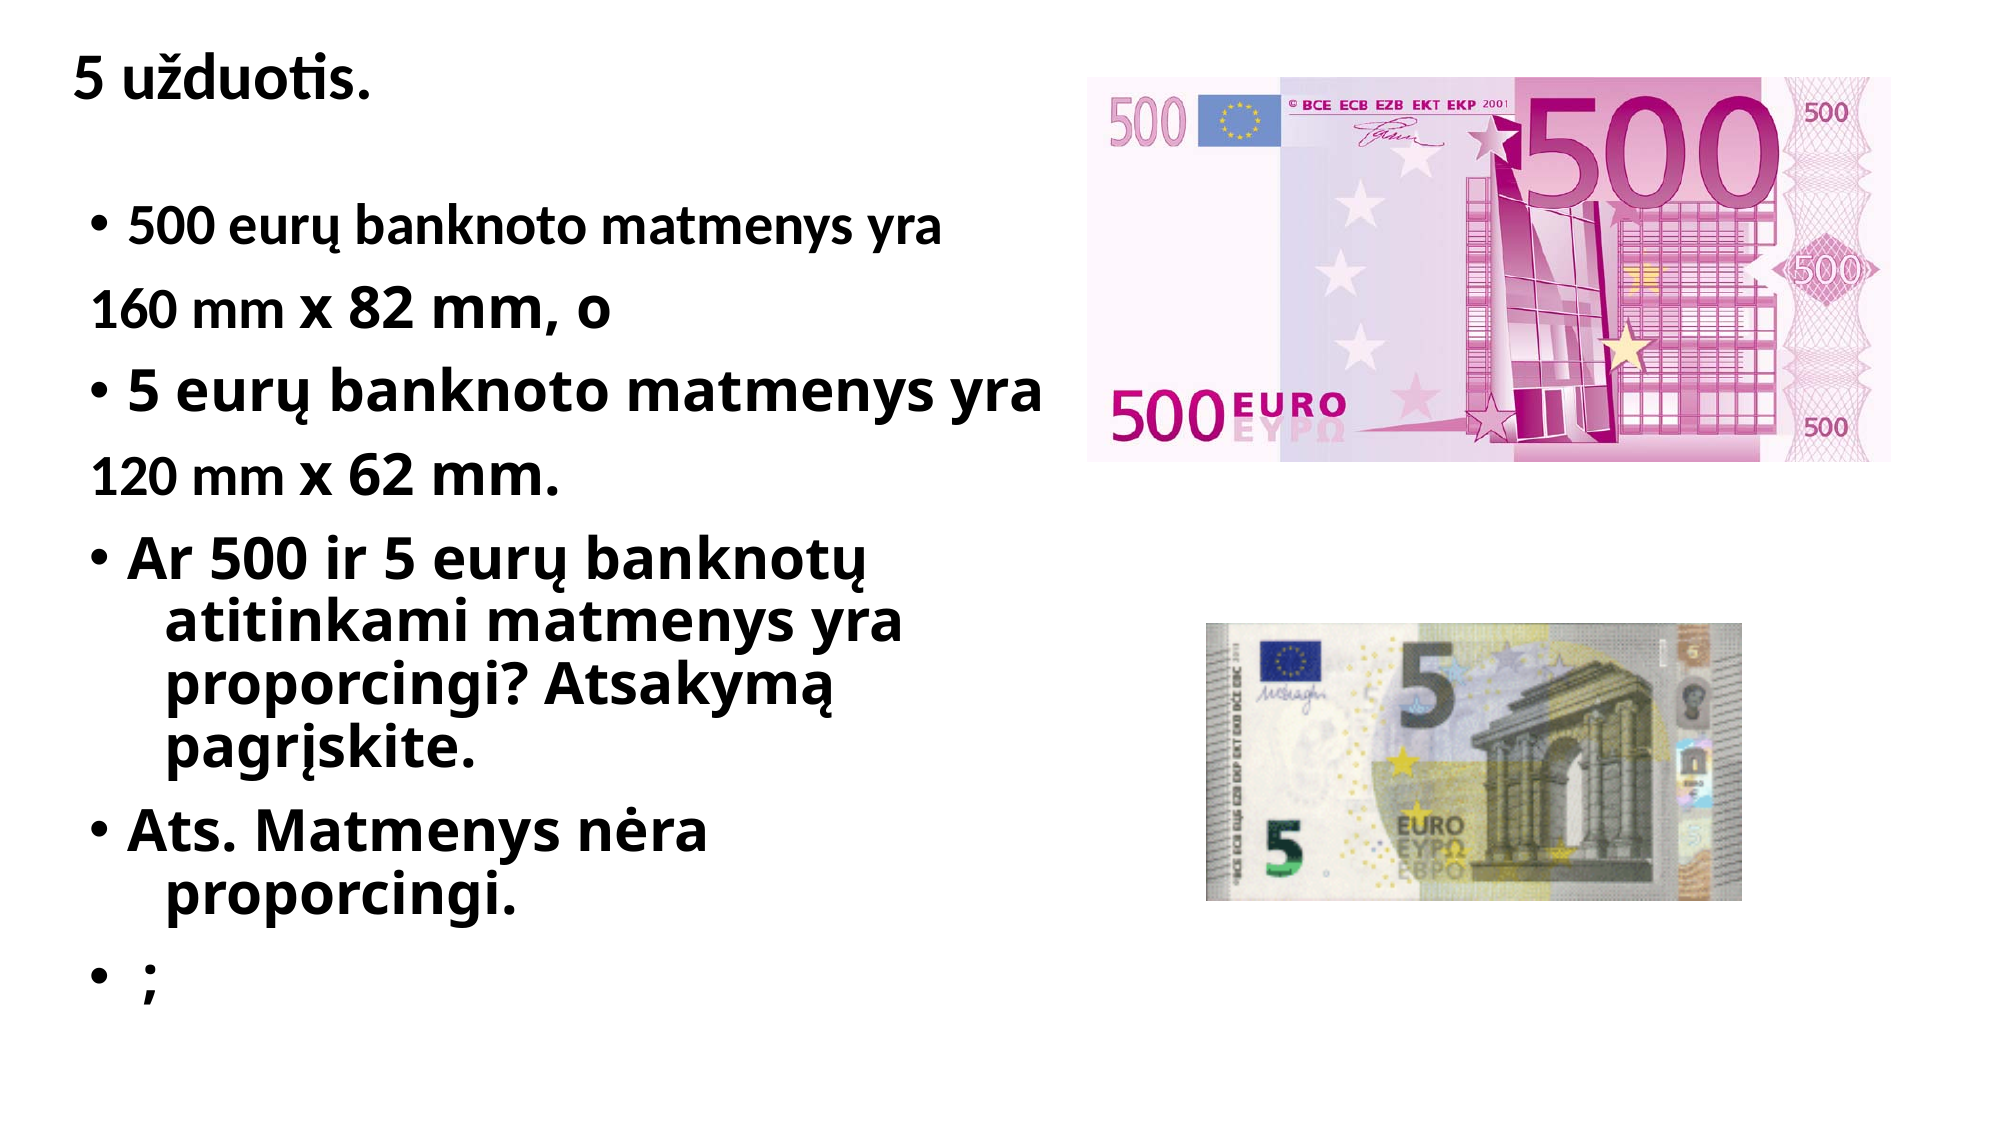

# 5 užduotis.
500 eurų banknoto matmenys yra
160 mm x 82 mm, o
5 eurų banknoto matmenys yra
120 mm x 62 mm.
Ar 500 ir 5 eurų banknotų atitinkami matmenys yra proporcingi? Atsakymą pagrįskite.
Ats. Matmenys nėra proporcingi.
 ;